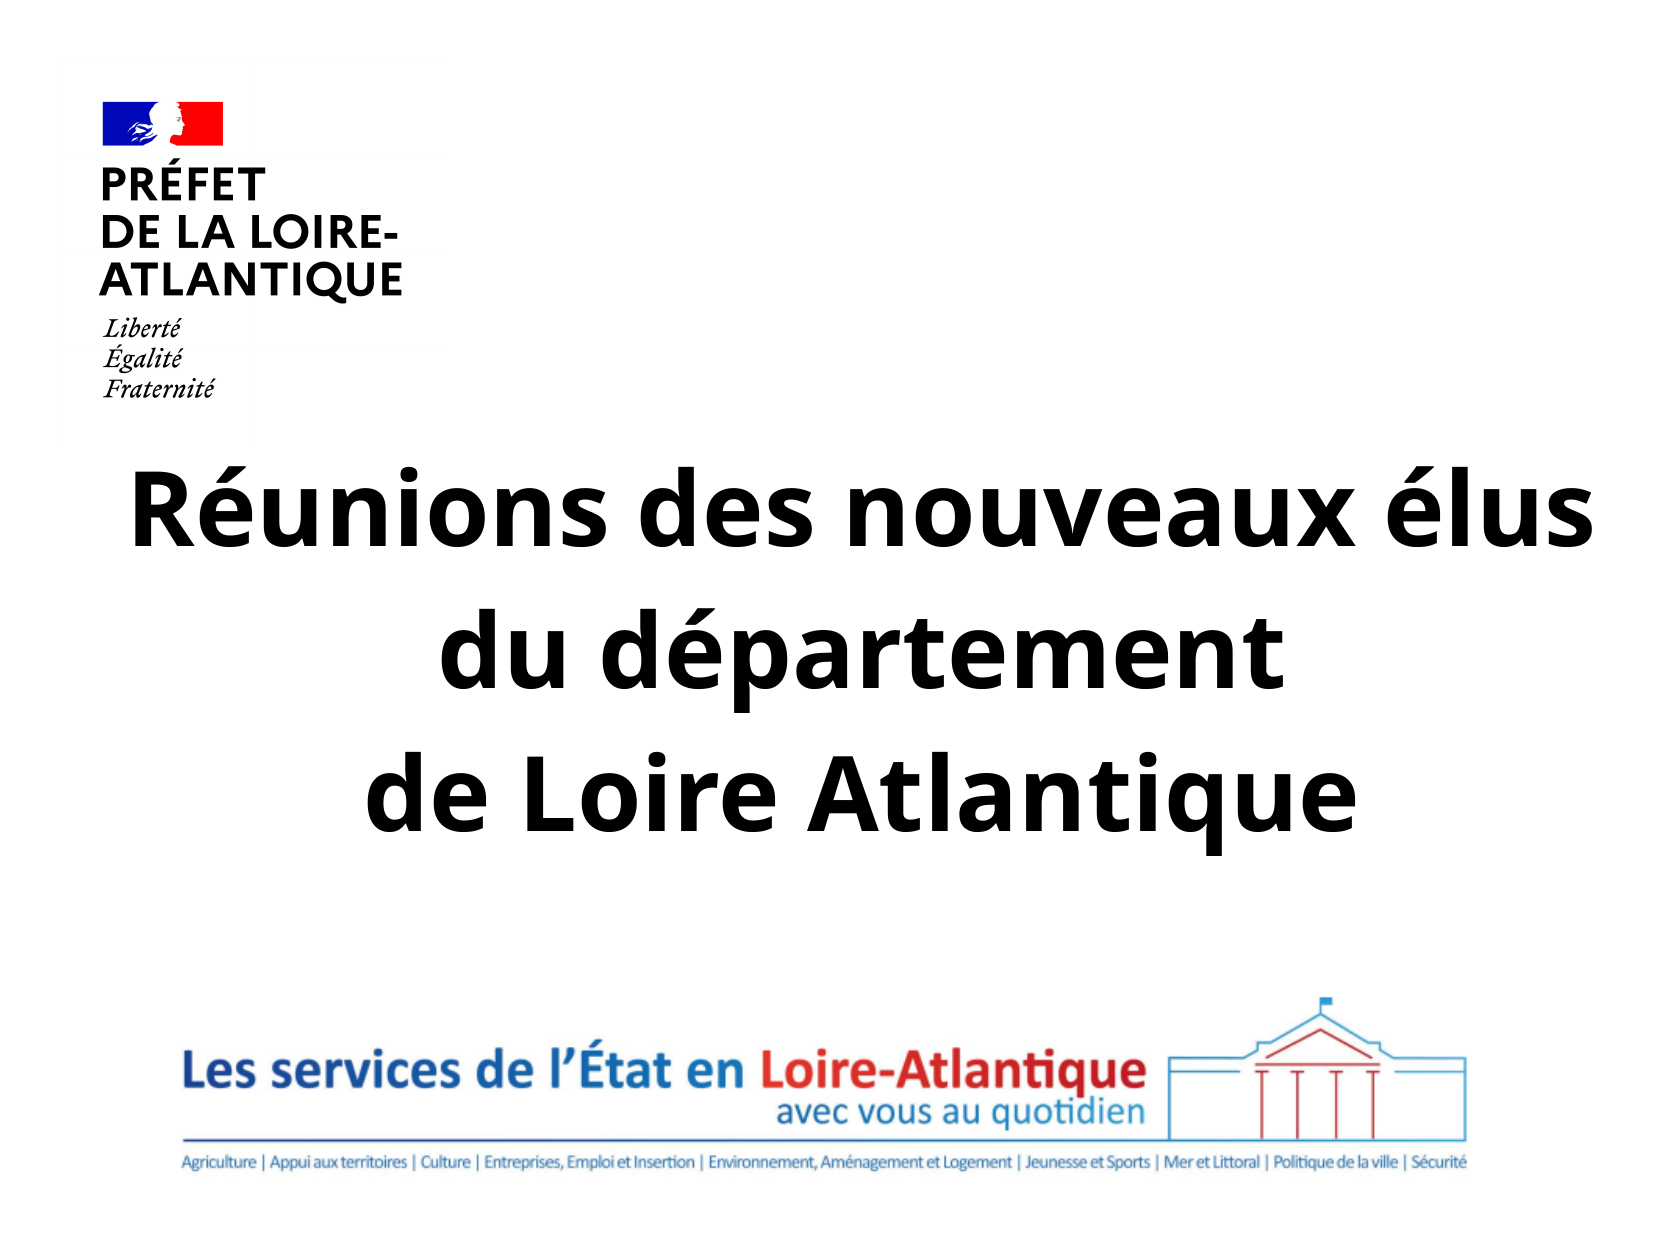

# Réunions des nouveaux élus du département de Loire Atlantique